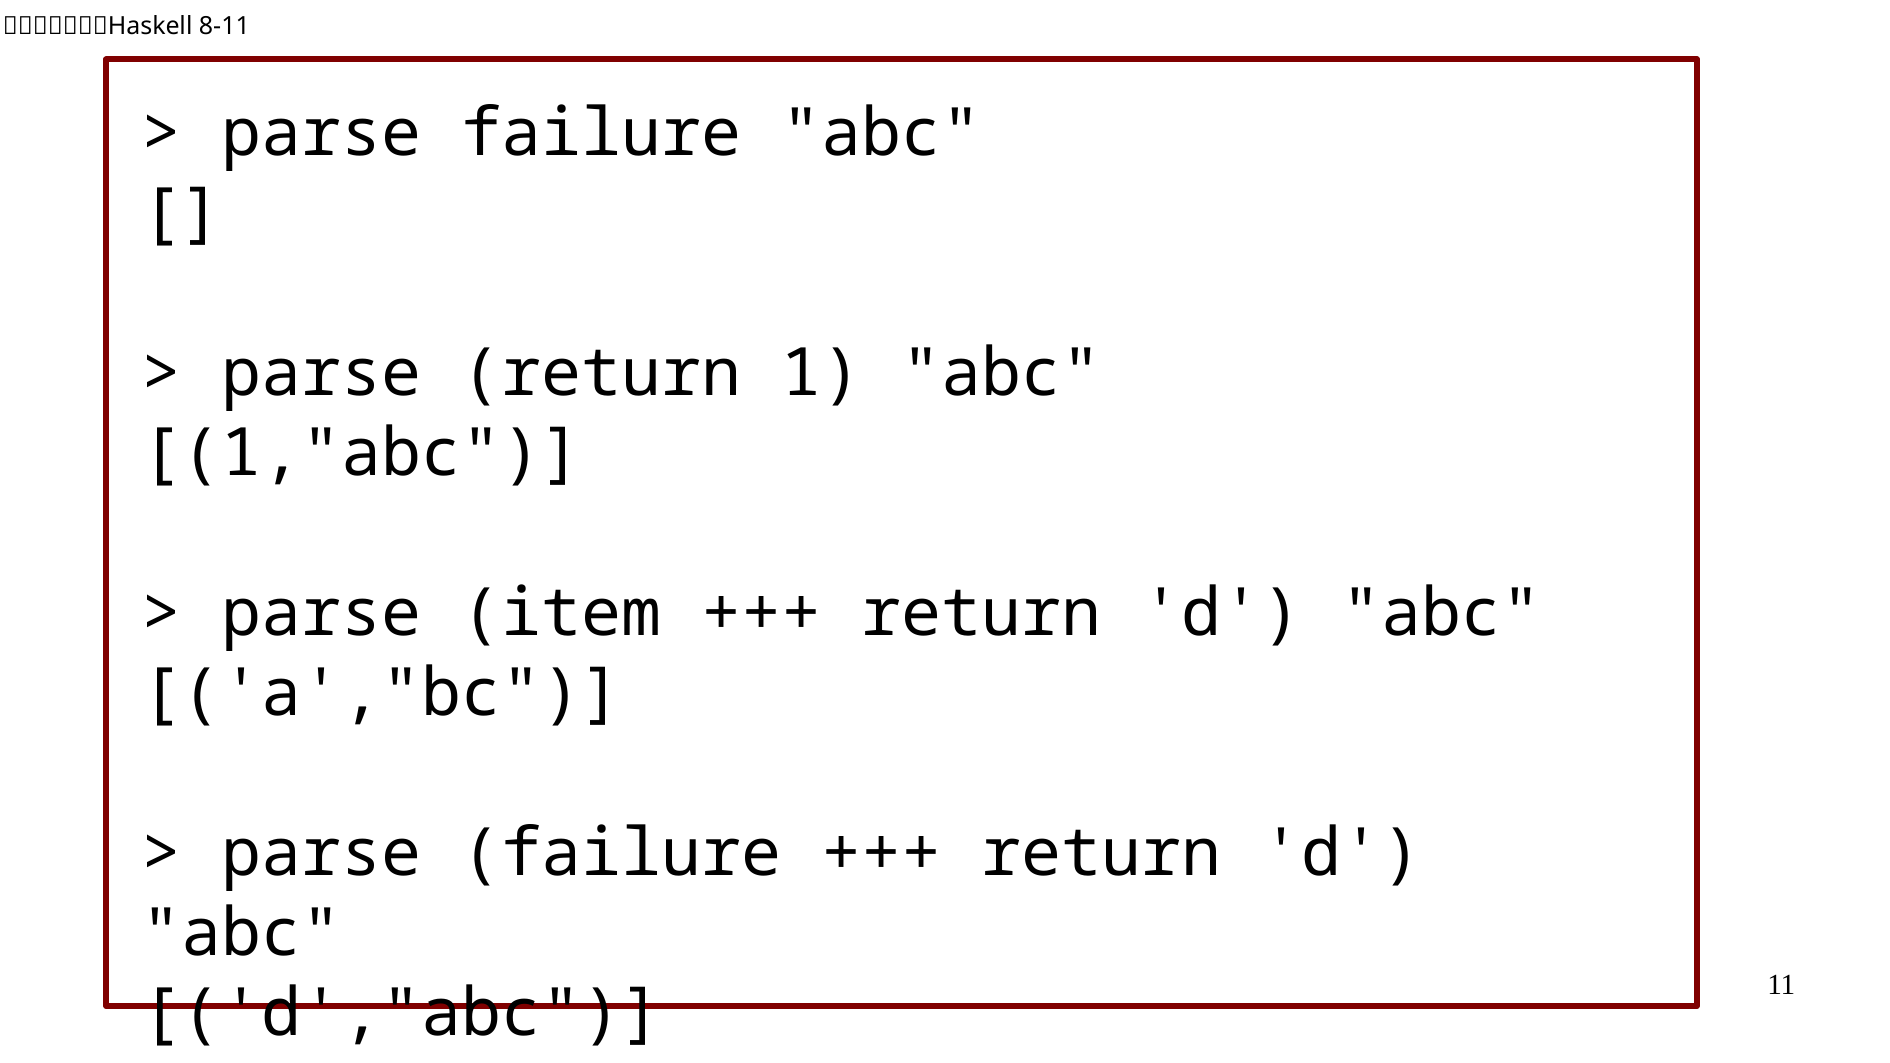

> parse failure "abc"
[]
> parse (return 1) "abc"
[(1,"abc")]
> parse (item +++ return 'd') "abc"
[('a',"bc")]
> parse (failure +++ return 'd') "abc"
[('d',"abc")]
11